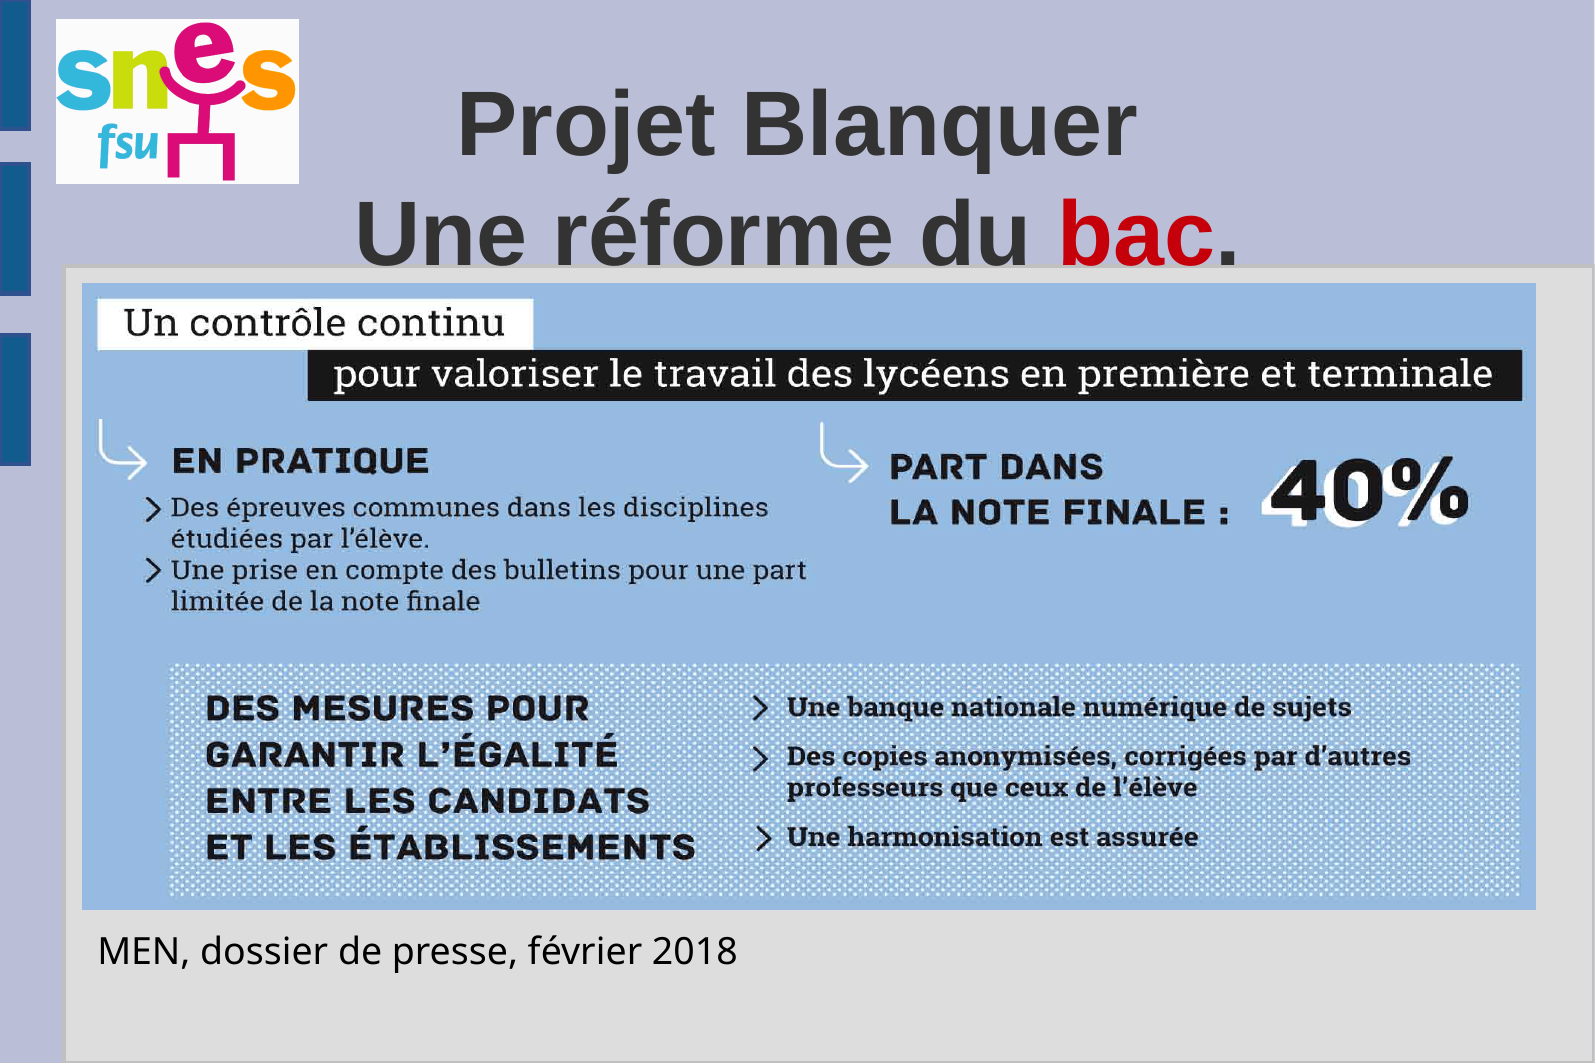

# Projet Blanquer Une réforme du bac.
MEN, dossier de presse, février 2018